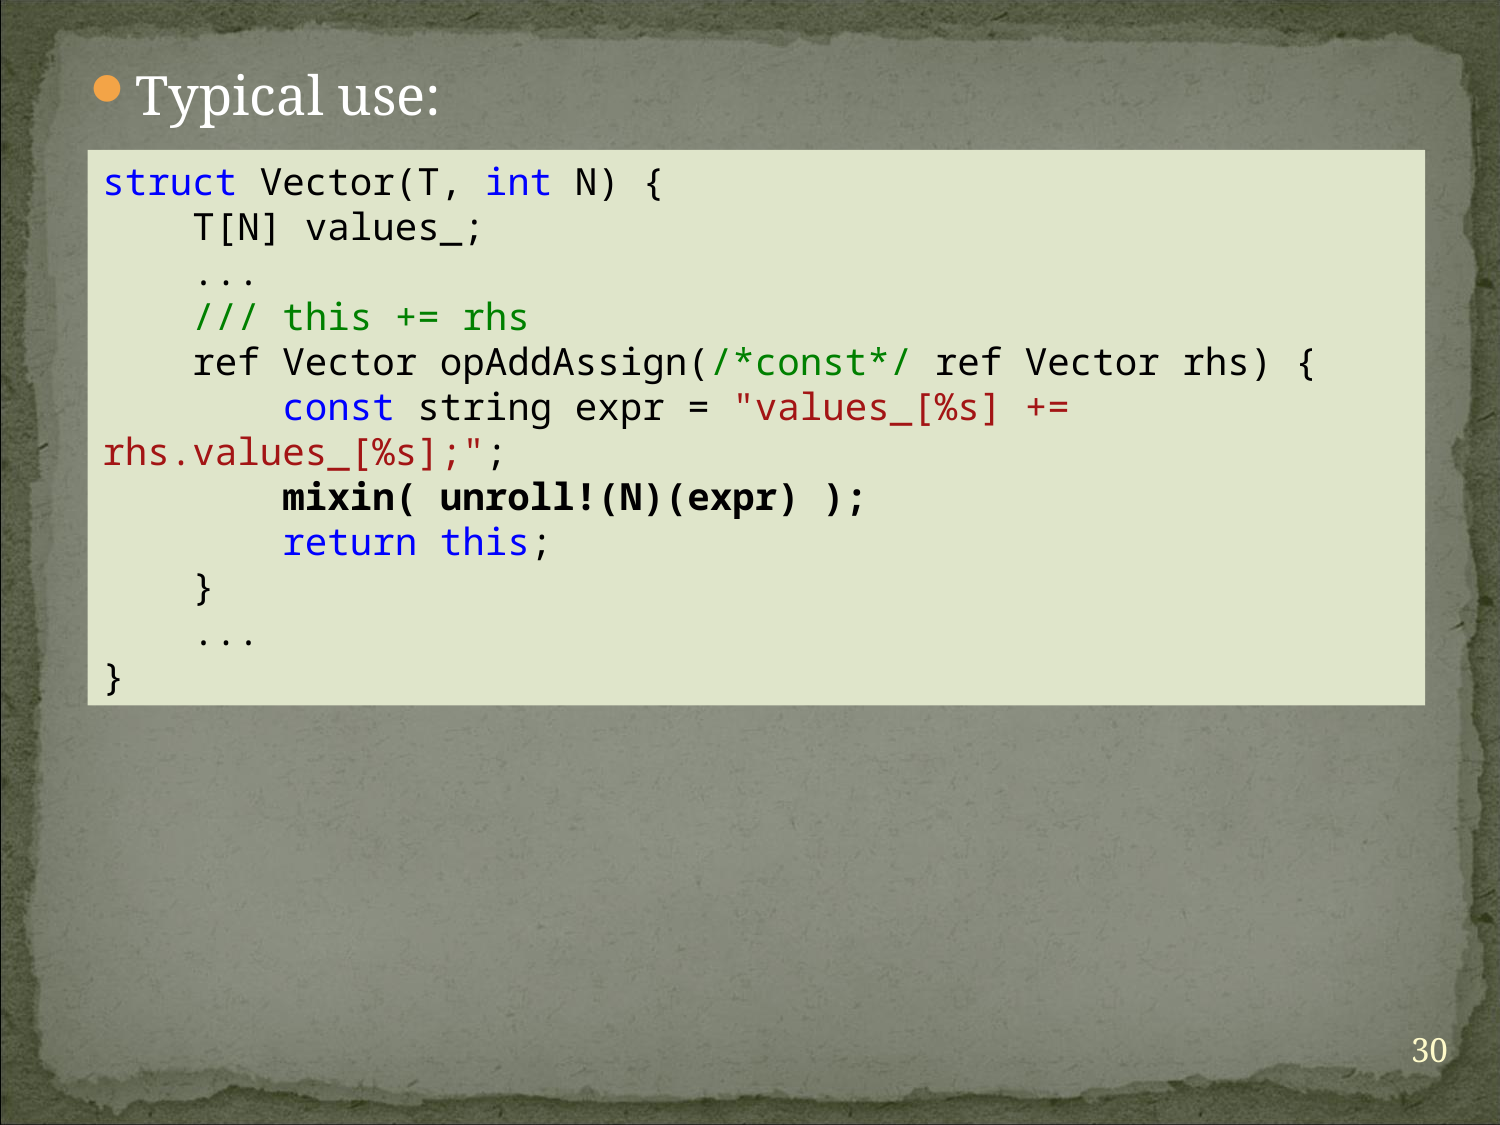

# Typical use:
struct Vector(T, int N) {
 T[N] values_;
 ...
 /// this += rhs
 ref Vector opAddAssign(/*const*/ ref Vector rhs) {
 const string expr = "values_[%s] += rhs.values_[%s];";
 mixin( unroll!(N)(expr) );
 return this;
 }
 ...
}